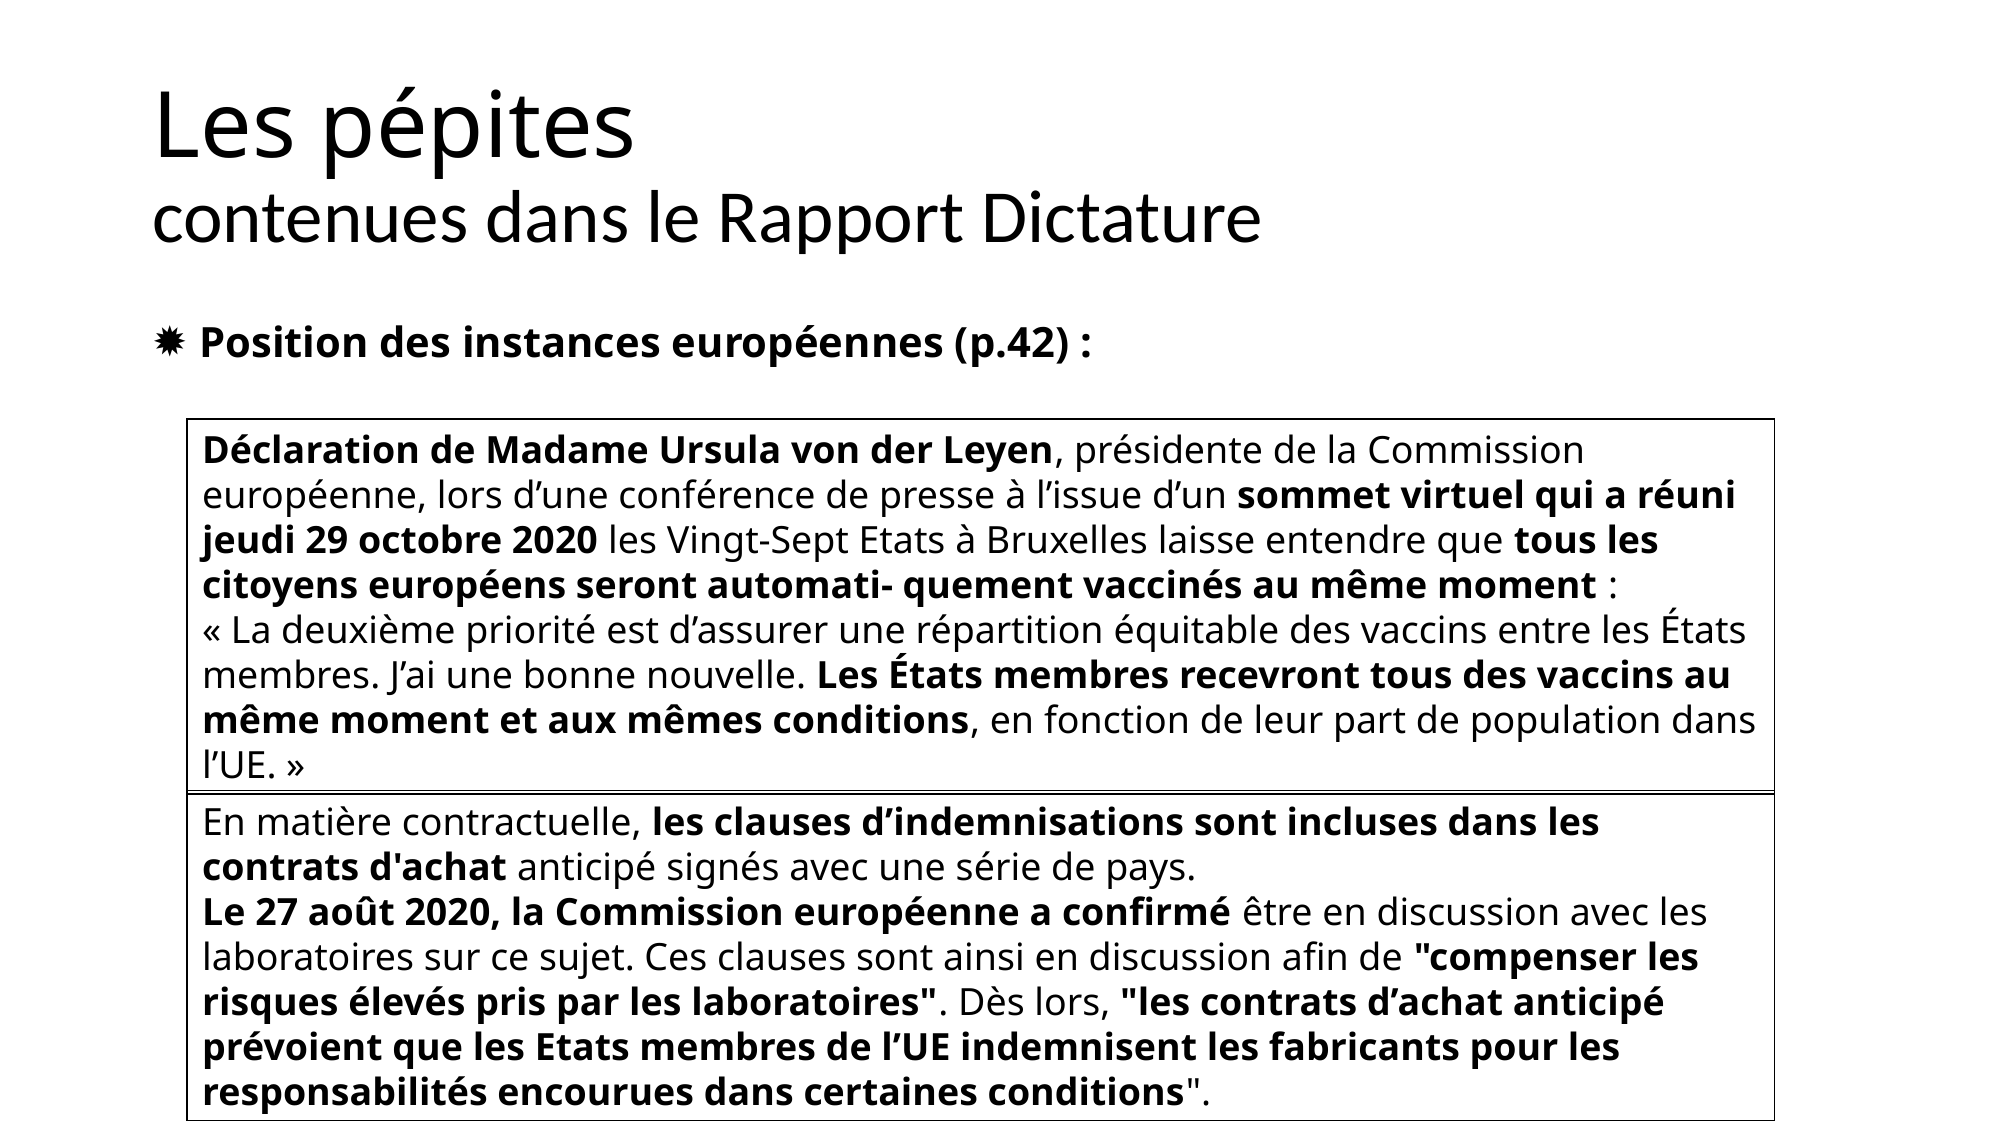

# Les pépites contenues dans le Rapport Dictature
Position des instances européennes (p.42) :
Déclaration de Madame Ursula von der Leyen, présidente de la Commission européenne, lors d’une conférence de presse à l’issue d’un sommet virtuel qui a réuni jeudi 29 octobre 2020 les Vingt-Sept Etats à Bruxelles laisse entendre que tous les citoyens européens seront automati- quement vaccinés au même moment :
« La deuxième priorité est d’assurer une répartition équitable des vaccins entre les États membres. J’ai une bonne nouvelle. Les États membres recevront tous des vaccins au même moment et aux mêmes conditions, en fonction de leur part de population dans l’UE. »
En matière contractuelle, les clauses d’indemnisations sont incluses dans les contrats d'achat anticipé signés avec une série de pays.
Le 27 août 2020, la Commission européenne a confirmé être en discussion avec les laboratoires sur ce sujet. Ces clauses sont ainsi en discussion afin de "compenser les risques élevés pris par les laboratoires". Dès lors, "les contrats d’achat anticipé prévoient que les Etats membres de l’UE indemnisent les fabricants pour les responsabilités encourues dans certaines conditions".